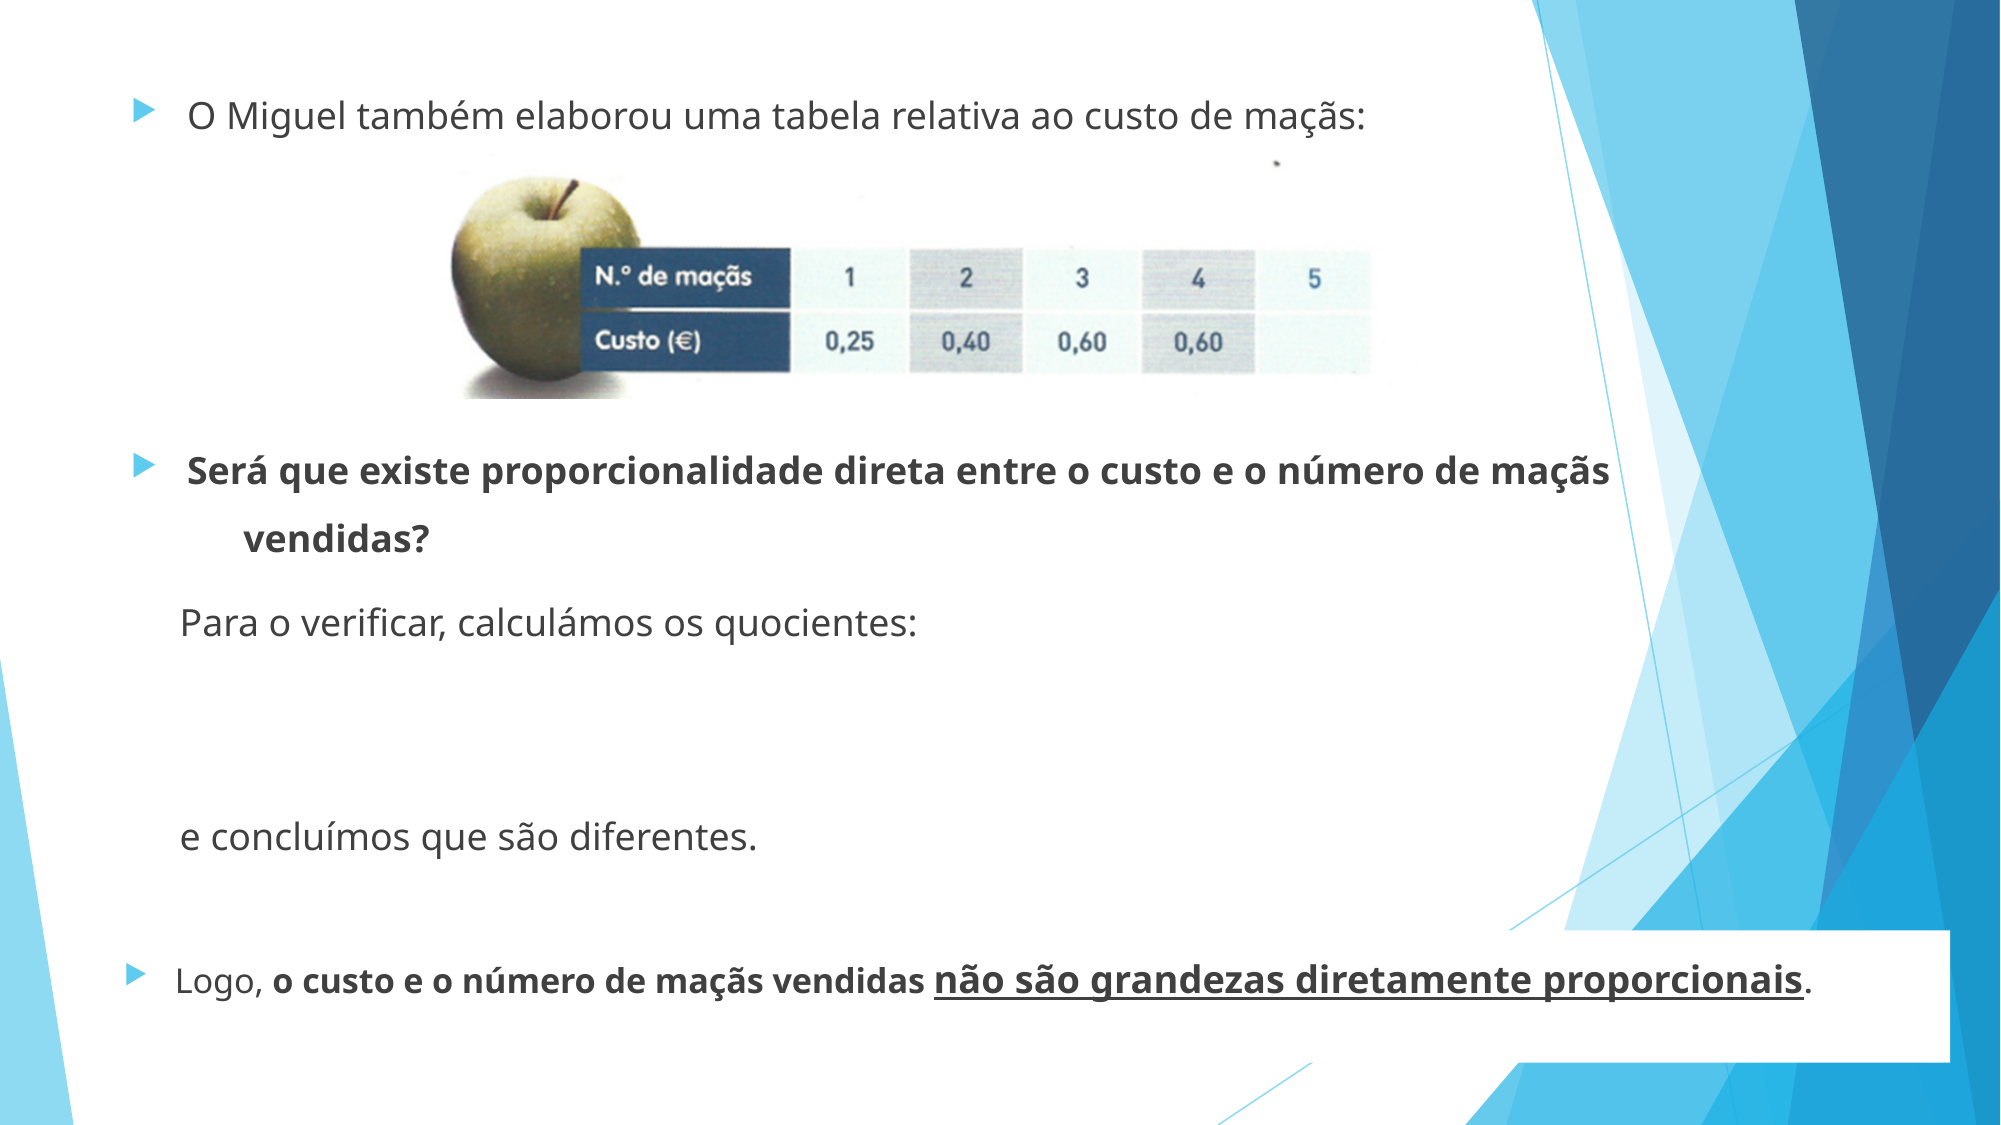

# O Miguel também elaborou uma tabela relativa ao custo de maçãs:
Será que existe proporcionalidade direta entre o custo e o número de maçãs vendidas?
 Para o verificar, calculámos os quocientes:
 e concluímos que são diferentes.
Logo, o custo e o número de maçãs vendidas não são grandezas diretamente proporcionais.